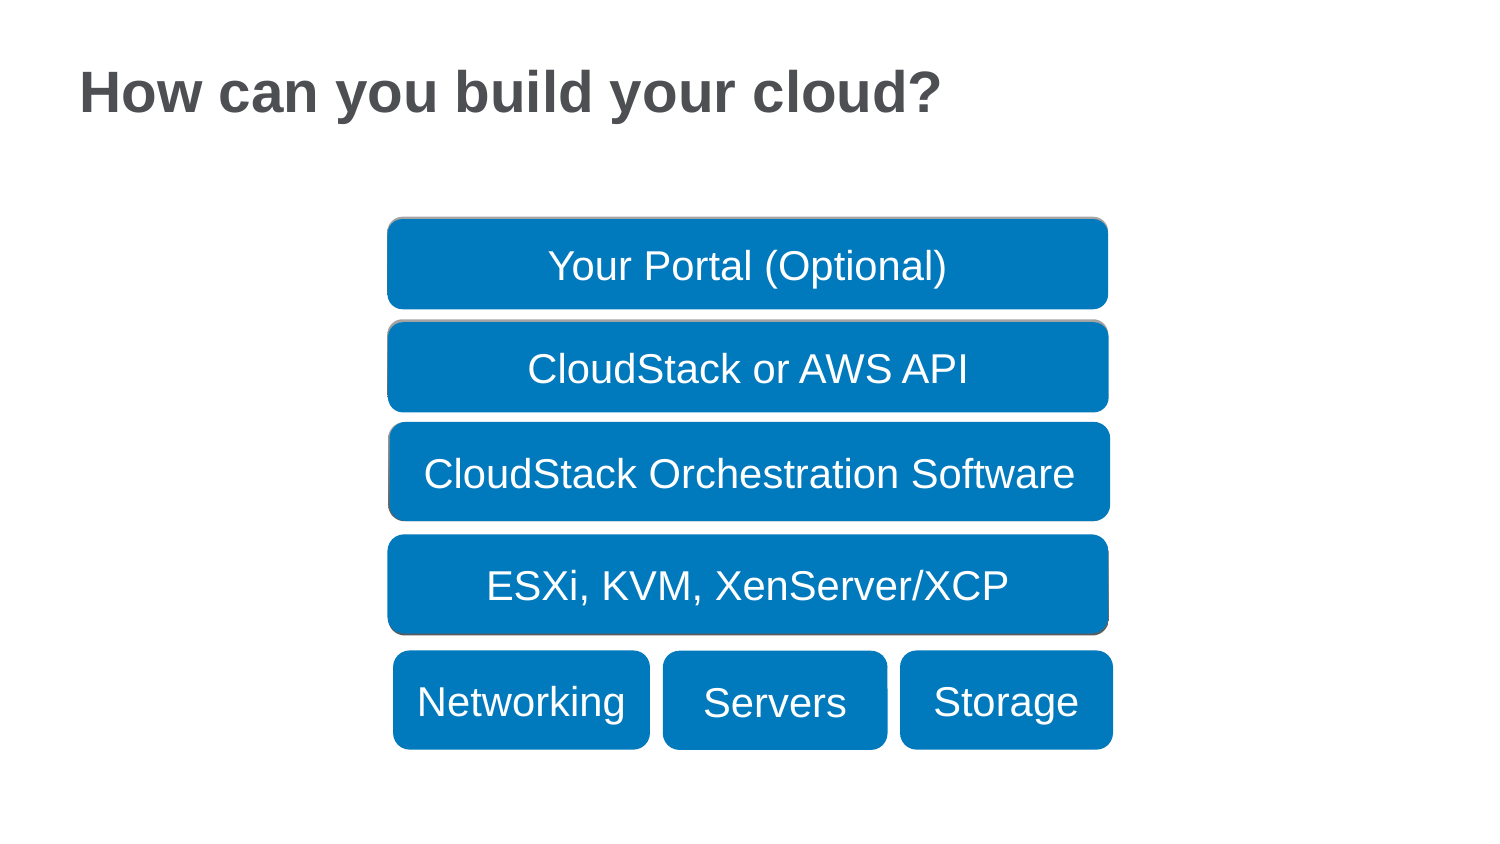

# How can you build your cloud?
Amazon eCommerce Platform
Your Portal (Optional)
AWS API (EC2, S3, …)
CloudStack or AWS API
CloudStack Orchestration Software
Amazon Orchestration Software
ESXi, KVM, XenServer/XCP
Open Source Xen Hypervisor
Networking
Storage
Servers